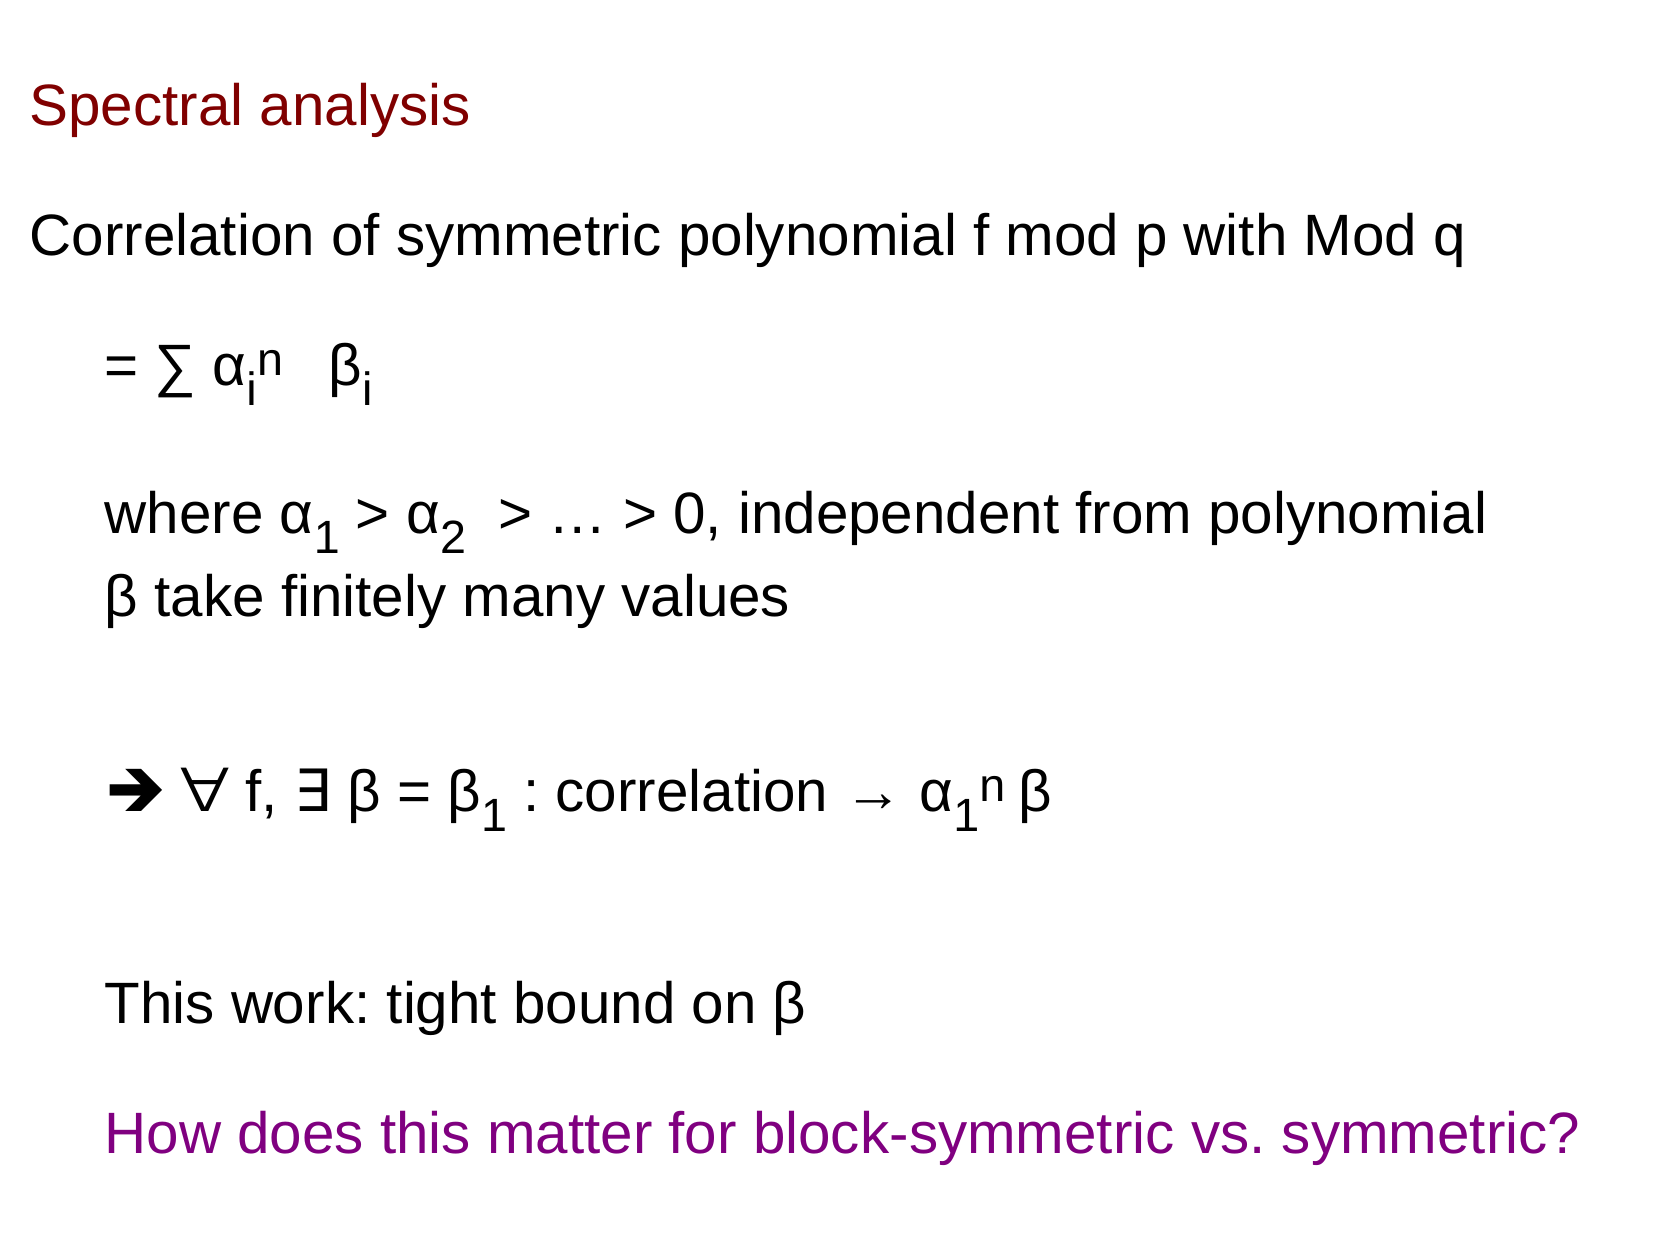

Spectral analysis
Correlation of symmetric polynomial f mod p with Mod q
	= ∑ αin βi
	where α1 > α2 > … > 0, independent from polynomial
	β take finitely many values
	 ∀ f, ∃ β = β1 : correlation → α1n β
	This work: tight bound on β
	How does this matter for block-symmetric vs. symmetric?
#